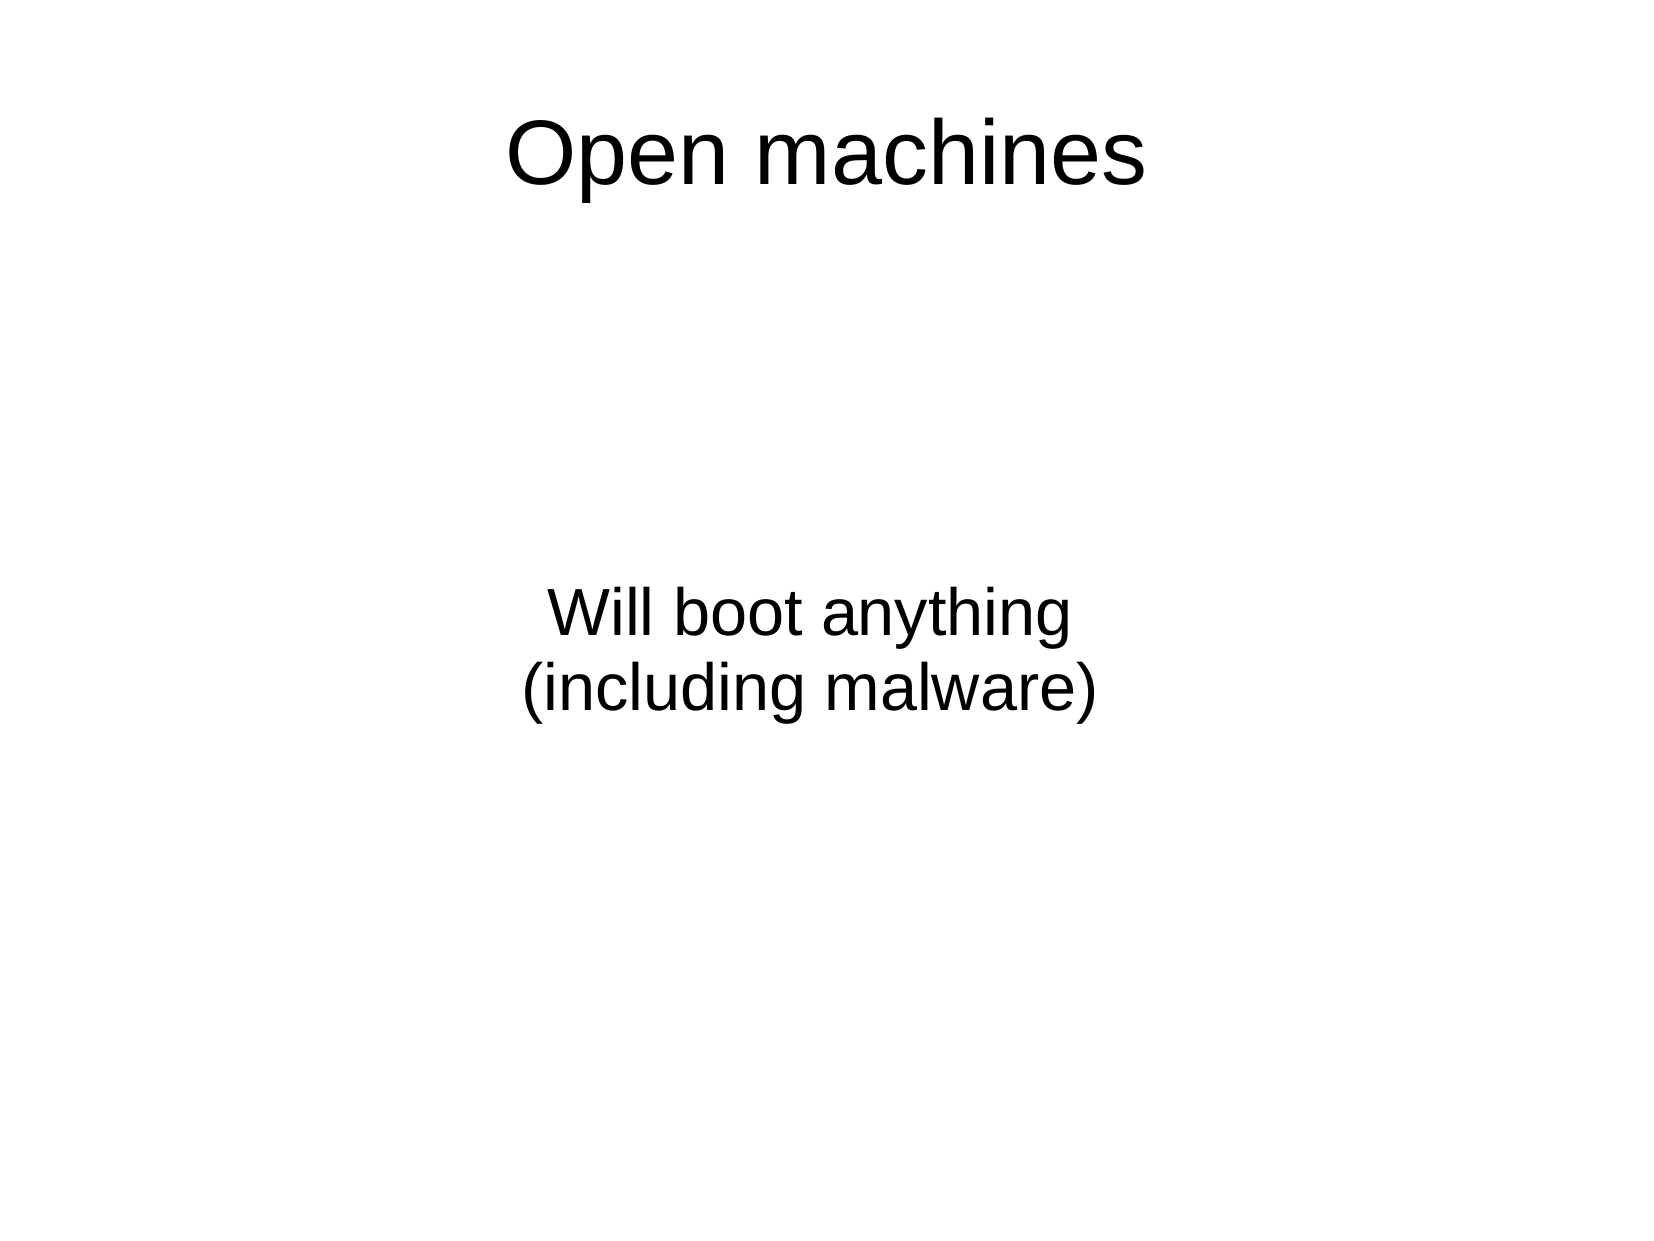

# Open machines
Will boot anything
(including malware)